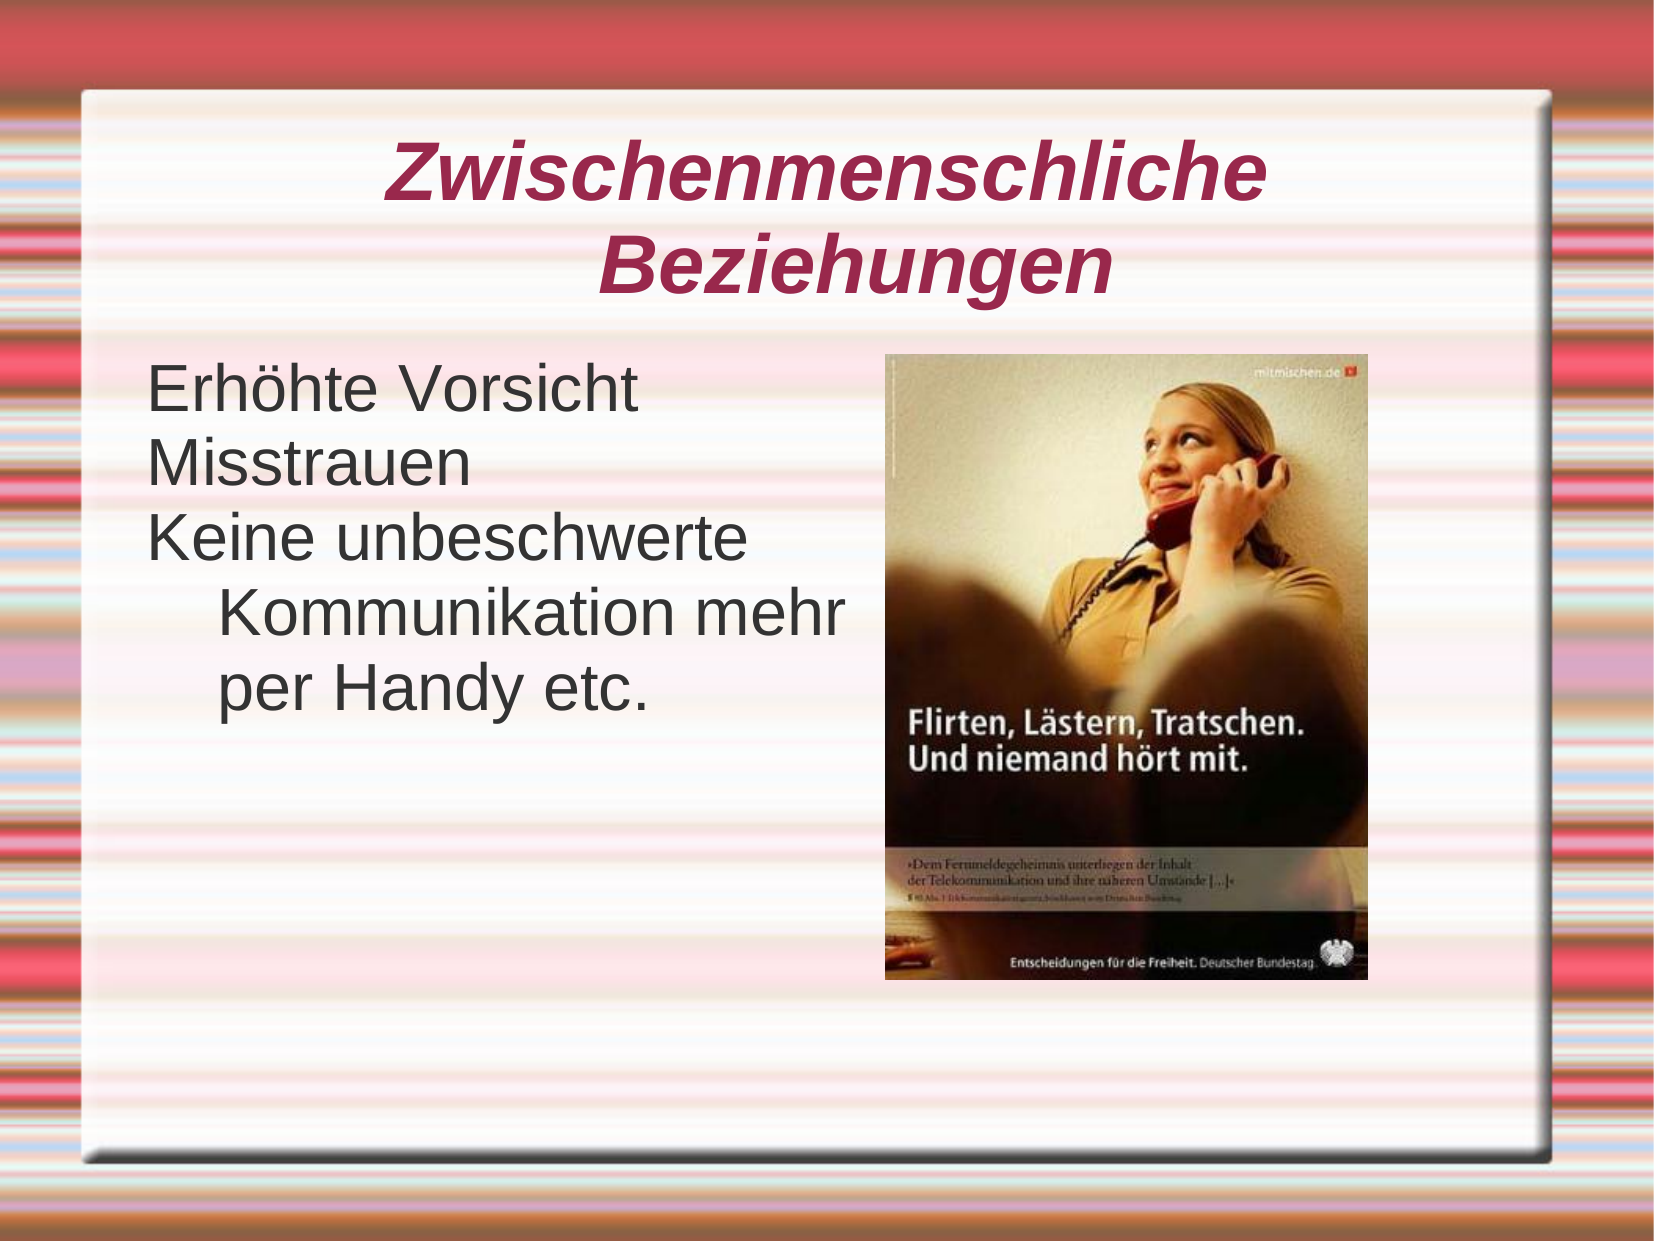

# Zwischenmenschliche Beziehungen
Erhöhte Vorsicht
Misstrauen
Keine unbeschwerte
Kommunikation mehr
per Handy etc.